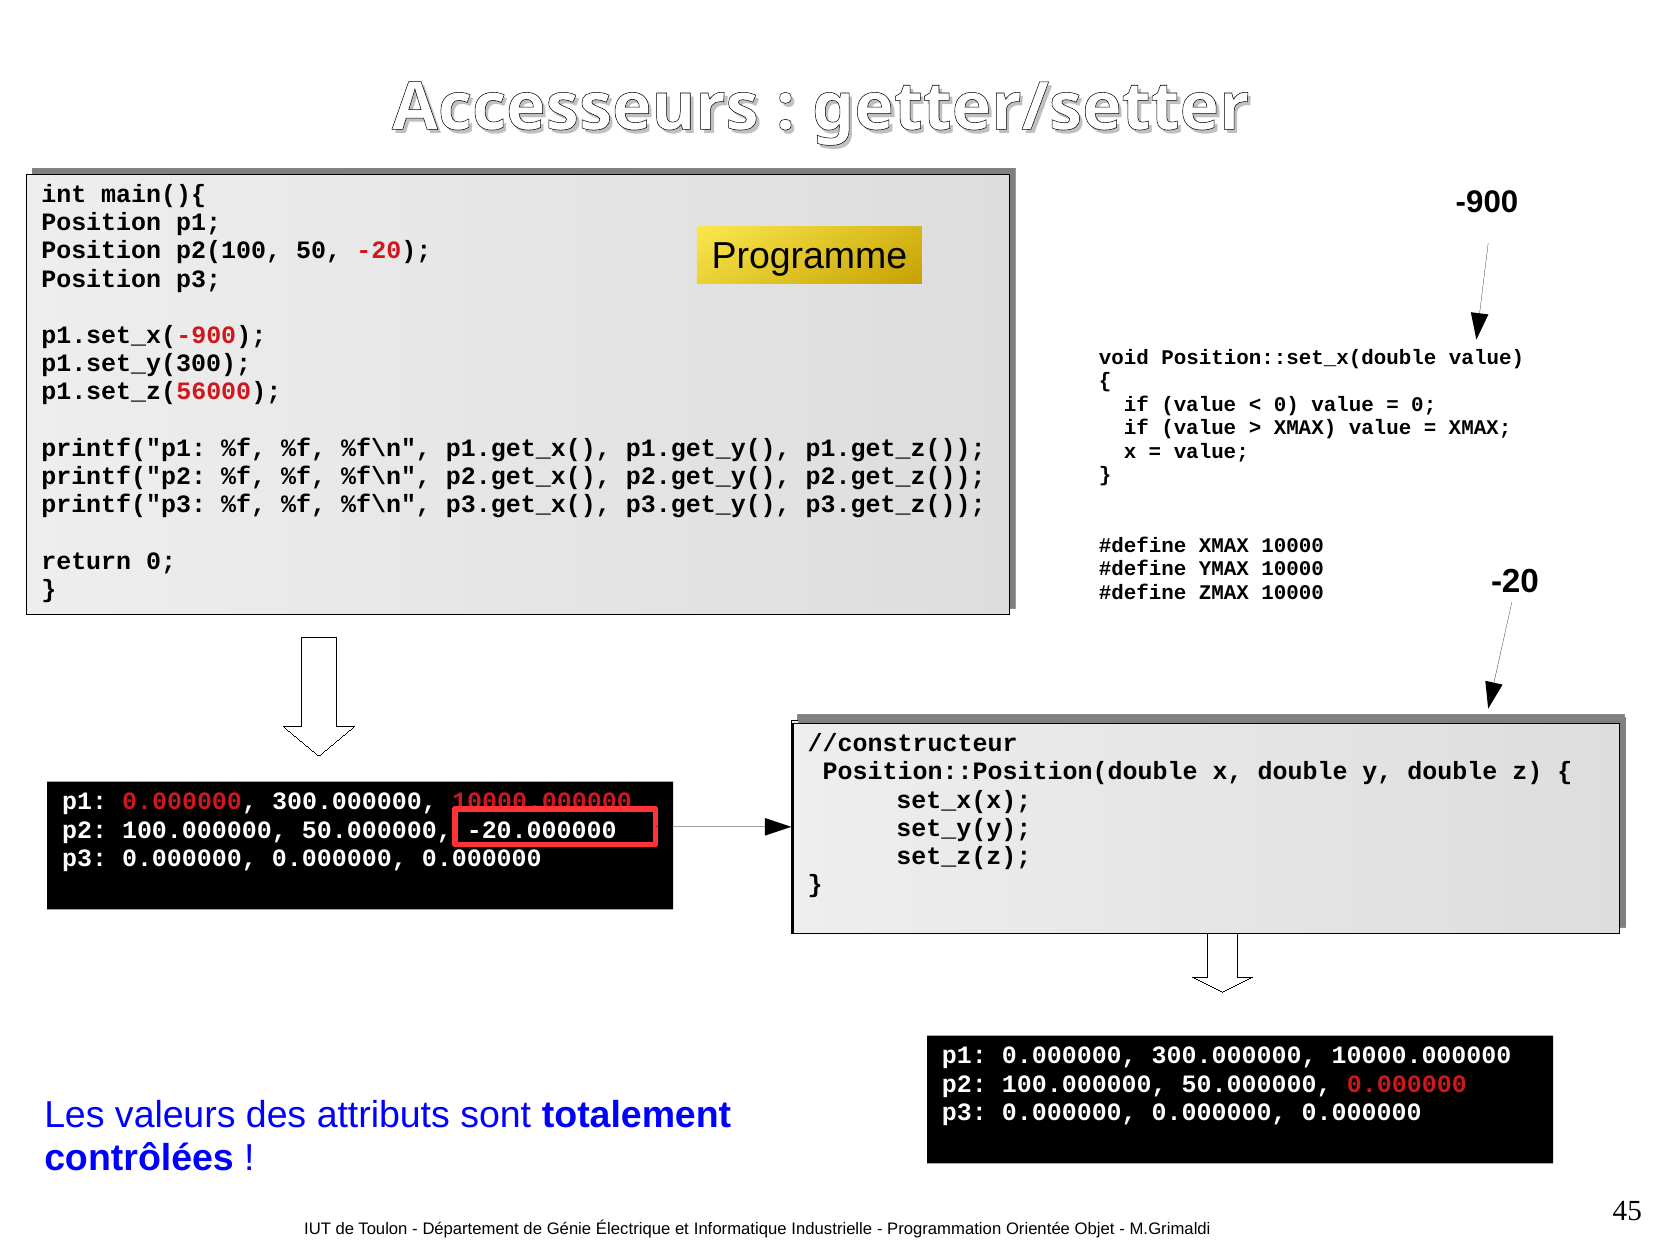

# Accesseurs : getter/setter
int main(){
Position p1;
Position p2(100, 50, -20);
Position p3;
p1.set_x(-900);
p1.set_y(300);
p1.set_z(56000);
printf("p1: %f, %f, %f\n", p1.get_x(), p1.get_y(), p1.get_z());
printf("p2: %f, %f, %f\n", p2.get_x(), p2.get_y(), p2.get_z());
printf("p3: %f, %f, %f\n", p3.get_x(), p3.get_y(), p3.get_z());
return 0;
}
-900
void Position::set_x(double value) {
 if (value < 0) value = 0;
 if (value > XMAX) value = XMAX;
 x = value;
}
#define XMAX 10000
#define YMAX 10000
#define ZMAX 10000
Programme
-20
//constructeur
 Position::Position(double px, double py, double pz) {
	 x = px;
	 y = py;
	 z = pz;
}
p1: 0.000000, 300.000000, 10000.000000
p2: 100.000000, 50.000000, -20.000000
p3: 0.000000, 0.000000, 0.000000
//constructeur
 Position::Position(double x, double y, double z) {
	 set_x(x);
	 set_y(y);
	 set_z(z);
}
p1: 0.000000, 300.000000, 10000.000000
p2: 100.000000, 50.000000, 0.000000
p3: 0.000000, 0.000000, 0.000000
Les valeurs des attributs sont totalement contrôlées !